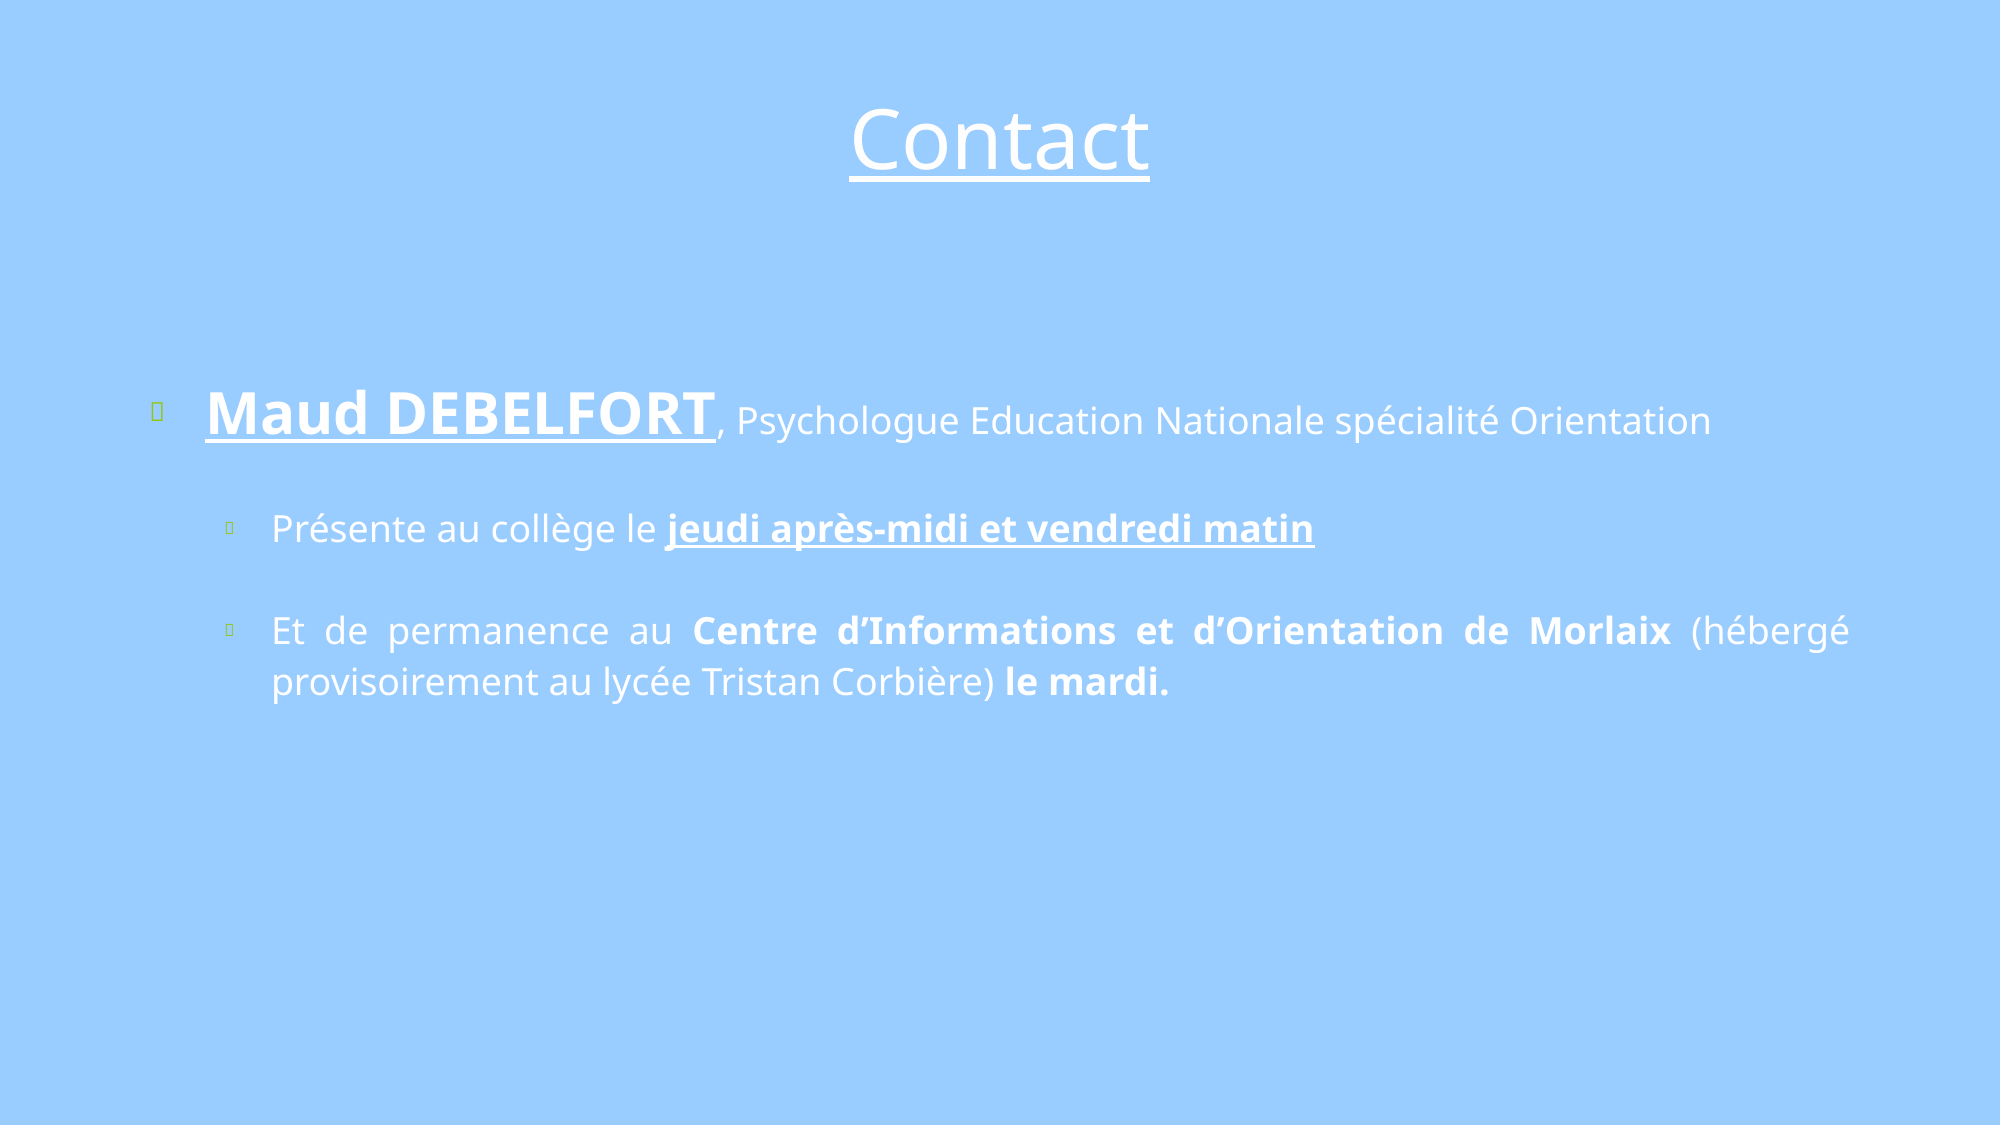

Contact
Maud DEBELFORT, Psychologue Education Nationale spécialité Orientation
Présente au collège le jeudi après-midi et vendredi matin
Et de permanence au Centre d’Informations et d’Orientation de Morlaix (hébergé provisoirement au lycée Tristan Corbière) le mardi.